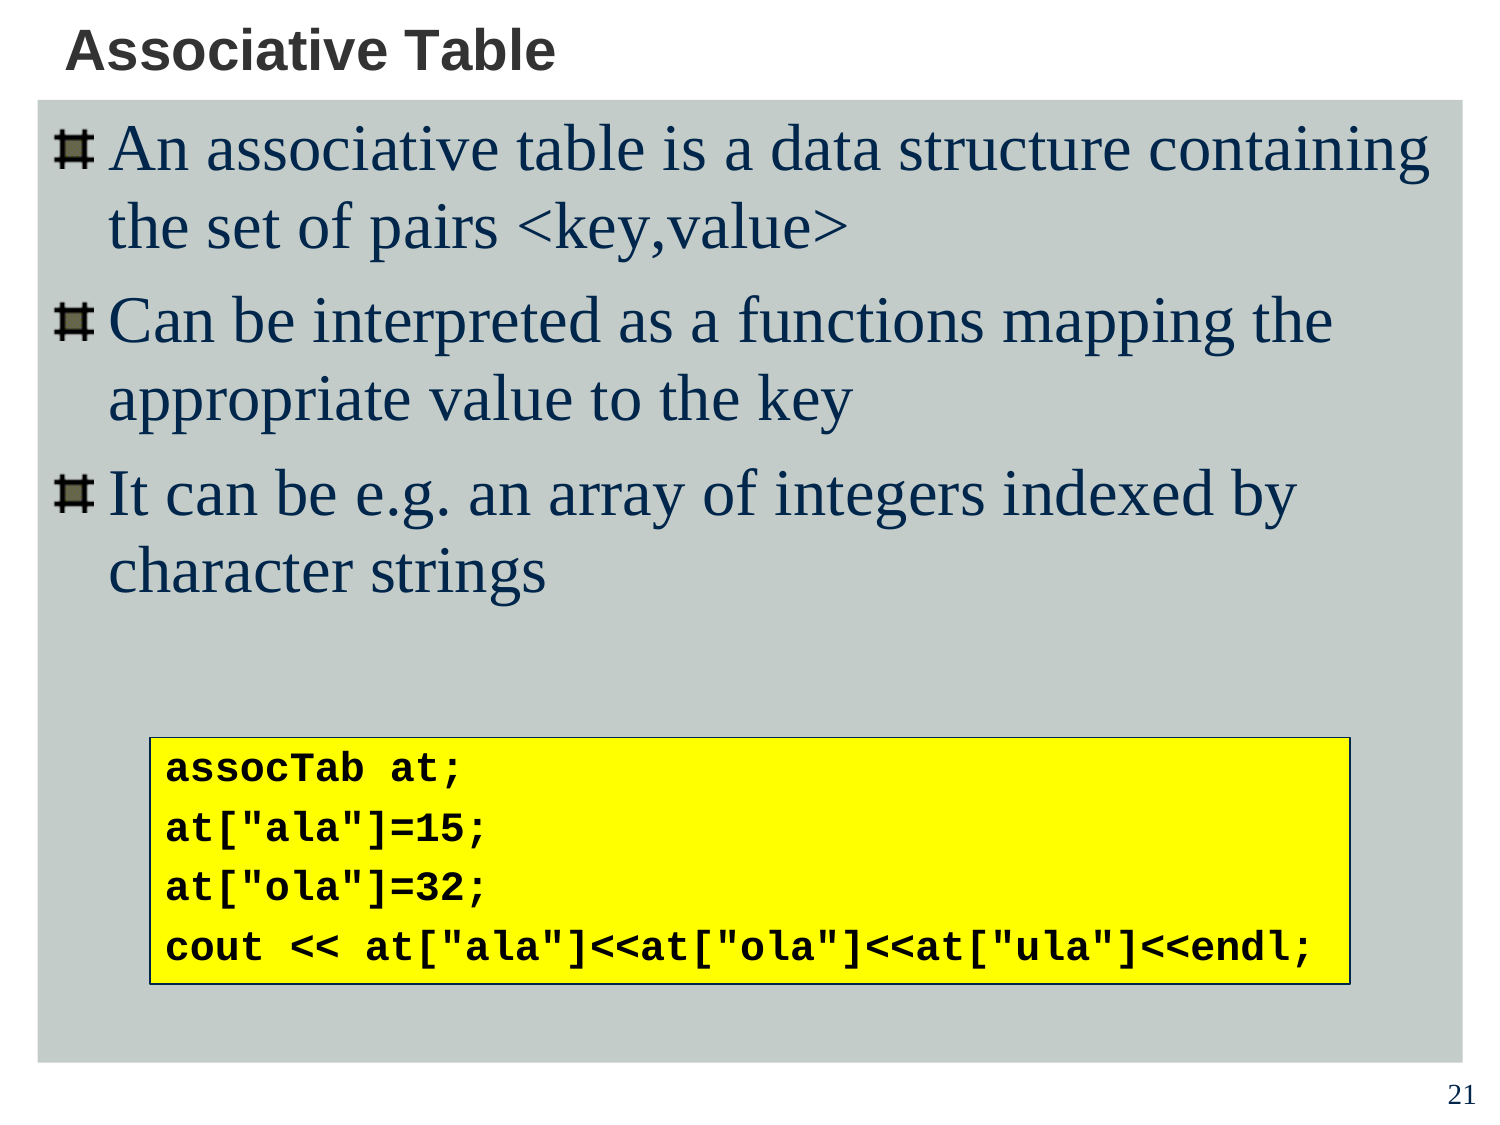

# Associative Table
An associative table is a data structure containing the set of pairs <key,value>
Can be interpreted as a functions mapping the appropriate value to the key
It can be e.g. an array of integers indexed by character strings
assocTab at;
at["ala"]=15;
at["ola"]=32;
cout << at["ala"]<<at["ola"]<<at["ula"]<<endl;